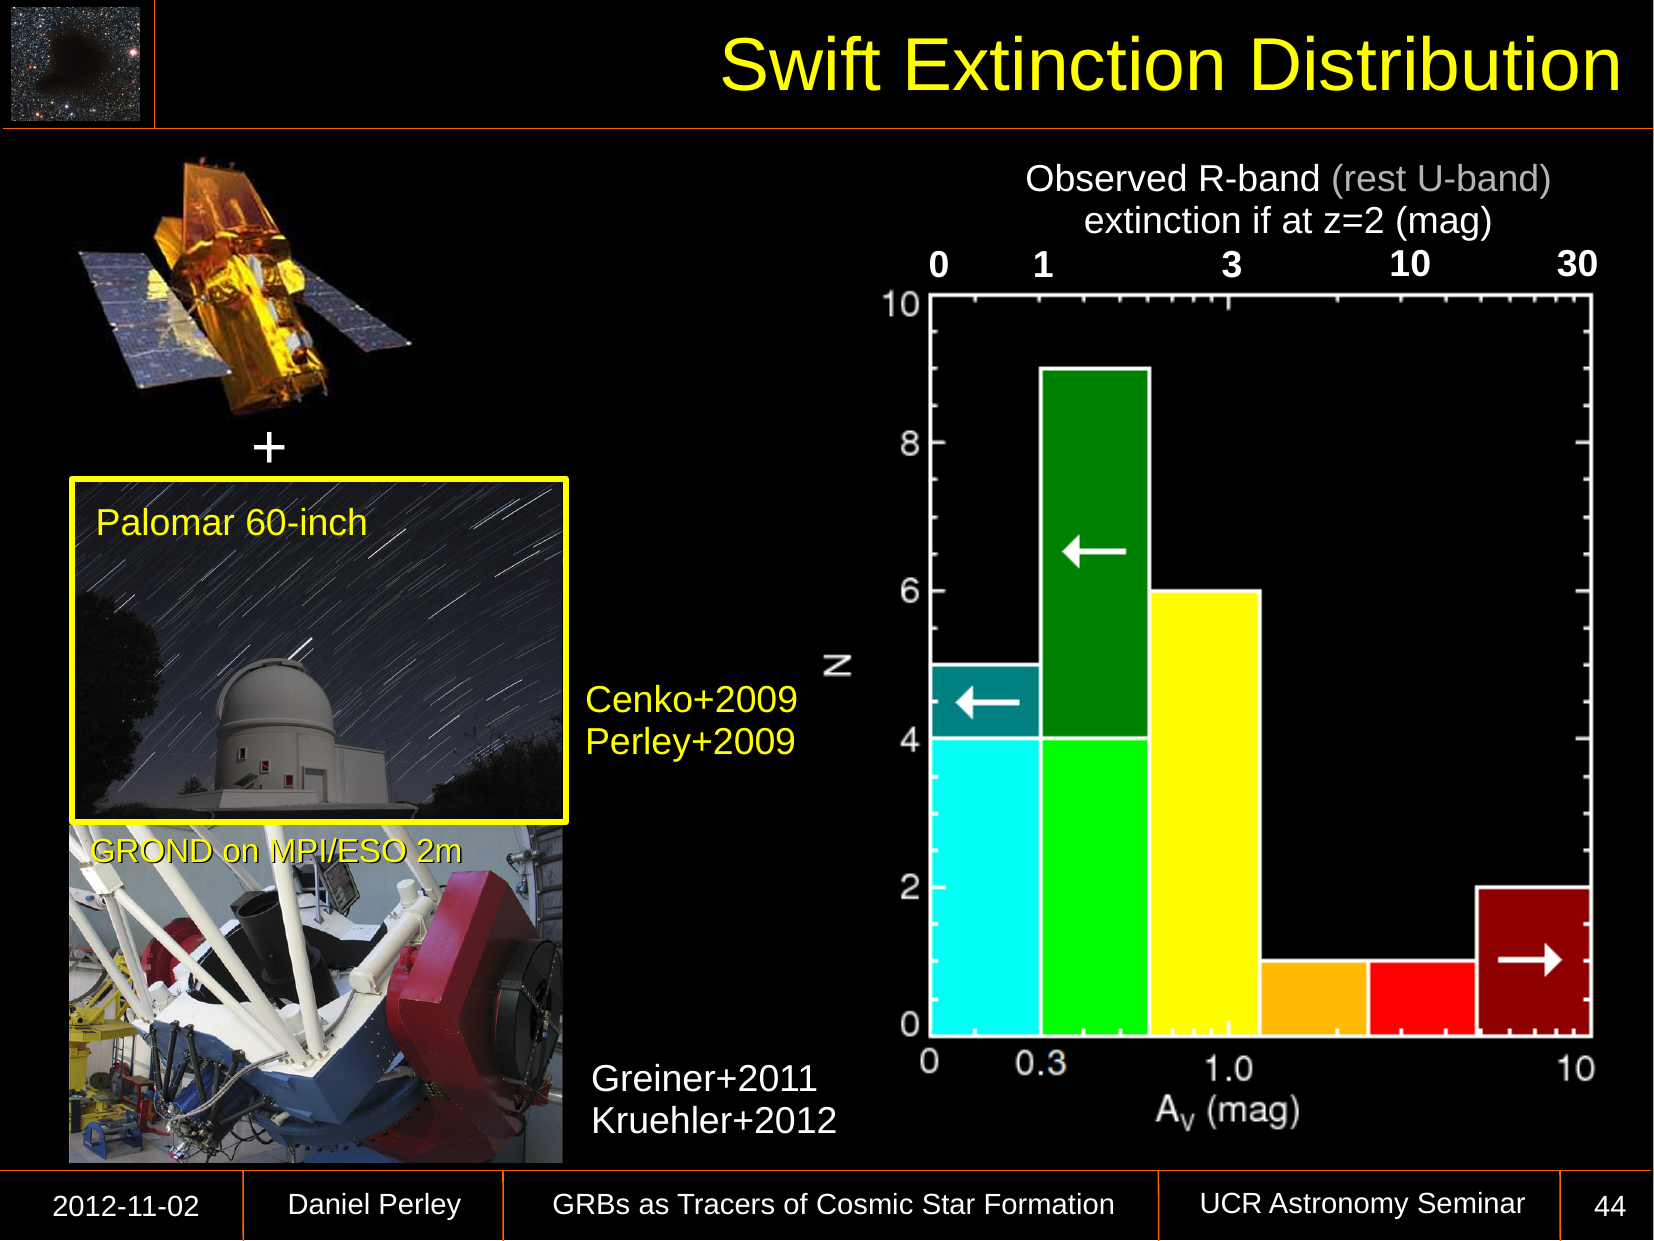

# Swift Extinction Distribution
Observed R-band (rest U-band) extinction if at z=2 (mag)
0 1 3 10 30
+
Palomar 60-inch
Cenko+2009
Perley+2009
GROND on MPI/ESO 2m
Greiner+2011
Kruehler+2012
2012-11-02
44